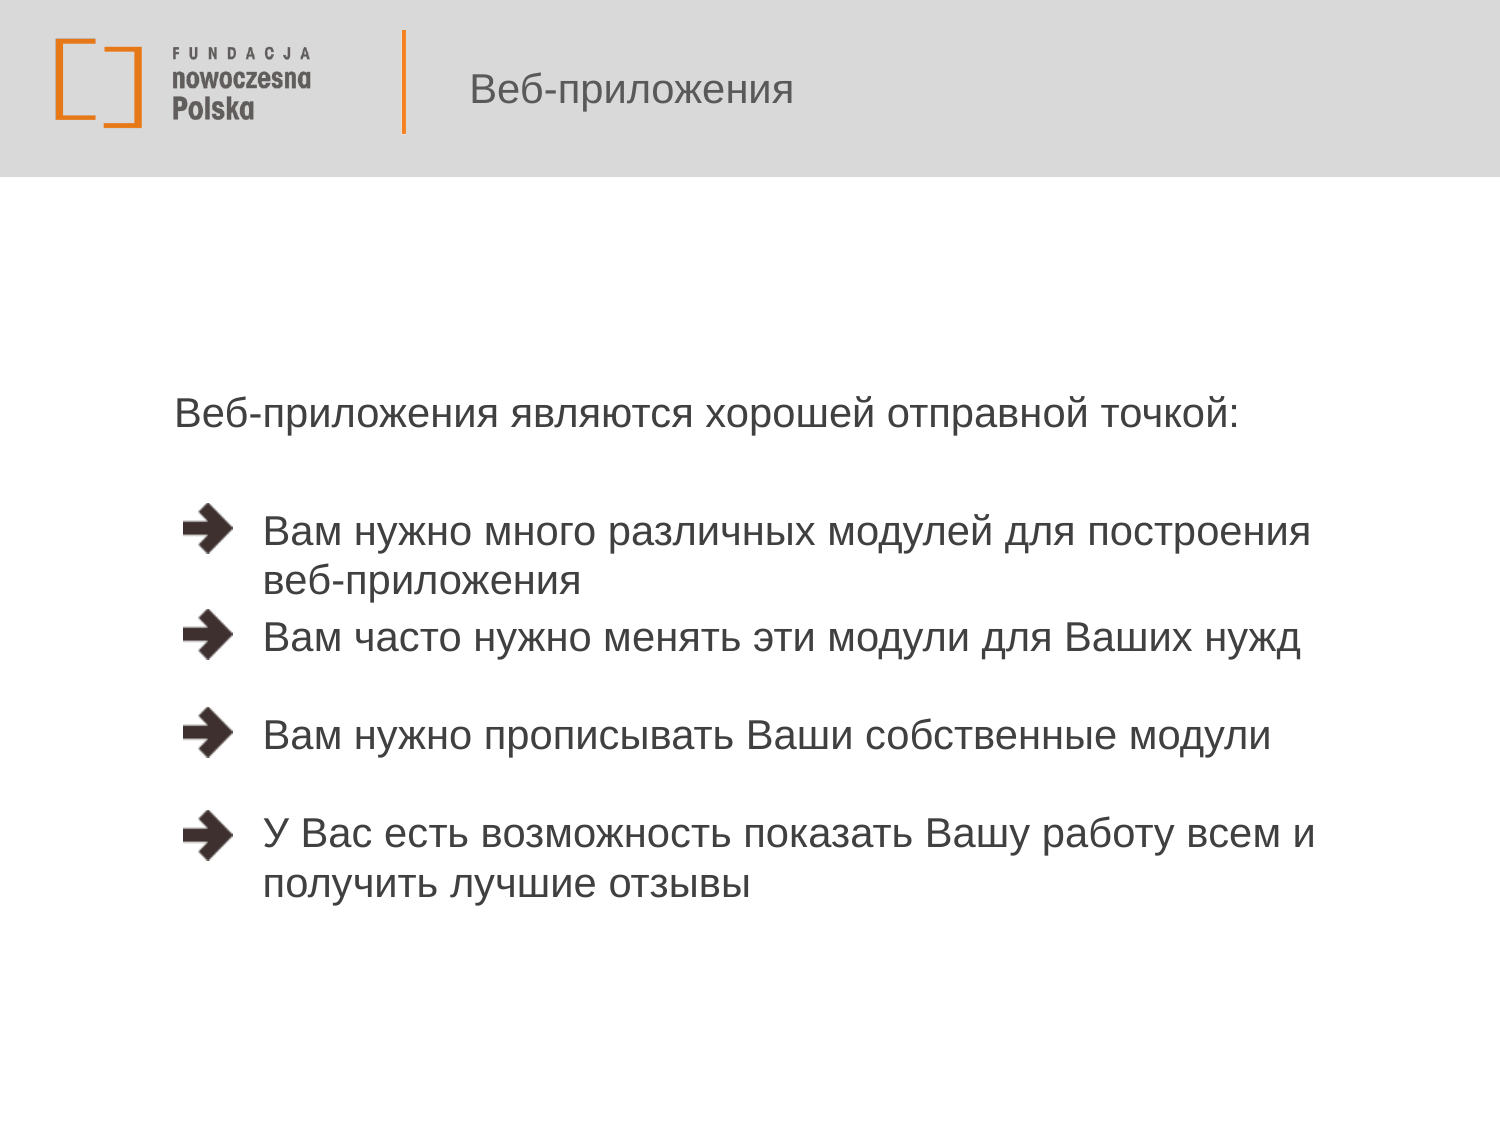

Веб-приложения
Веб-приложения являются хорошей отправной точкой:
Вам нужно много различных модулей для построения веб-приложения
Вам часто нужно менять эти модули для Ваших нужд
Вам нужно прописывать Ваши собственные модули
У Вас есть возможность показать Вашу работу всем и получить лучшие отзывы